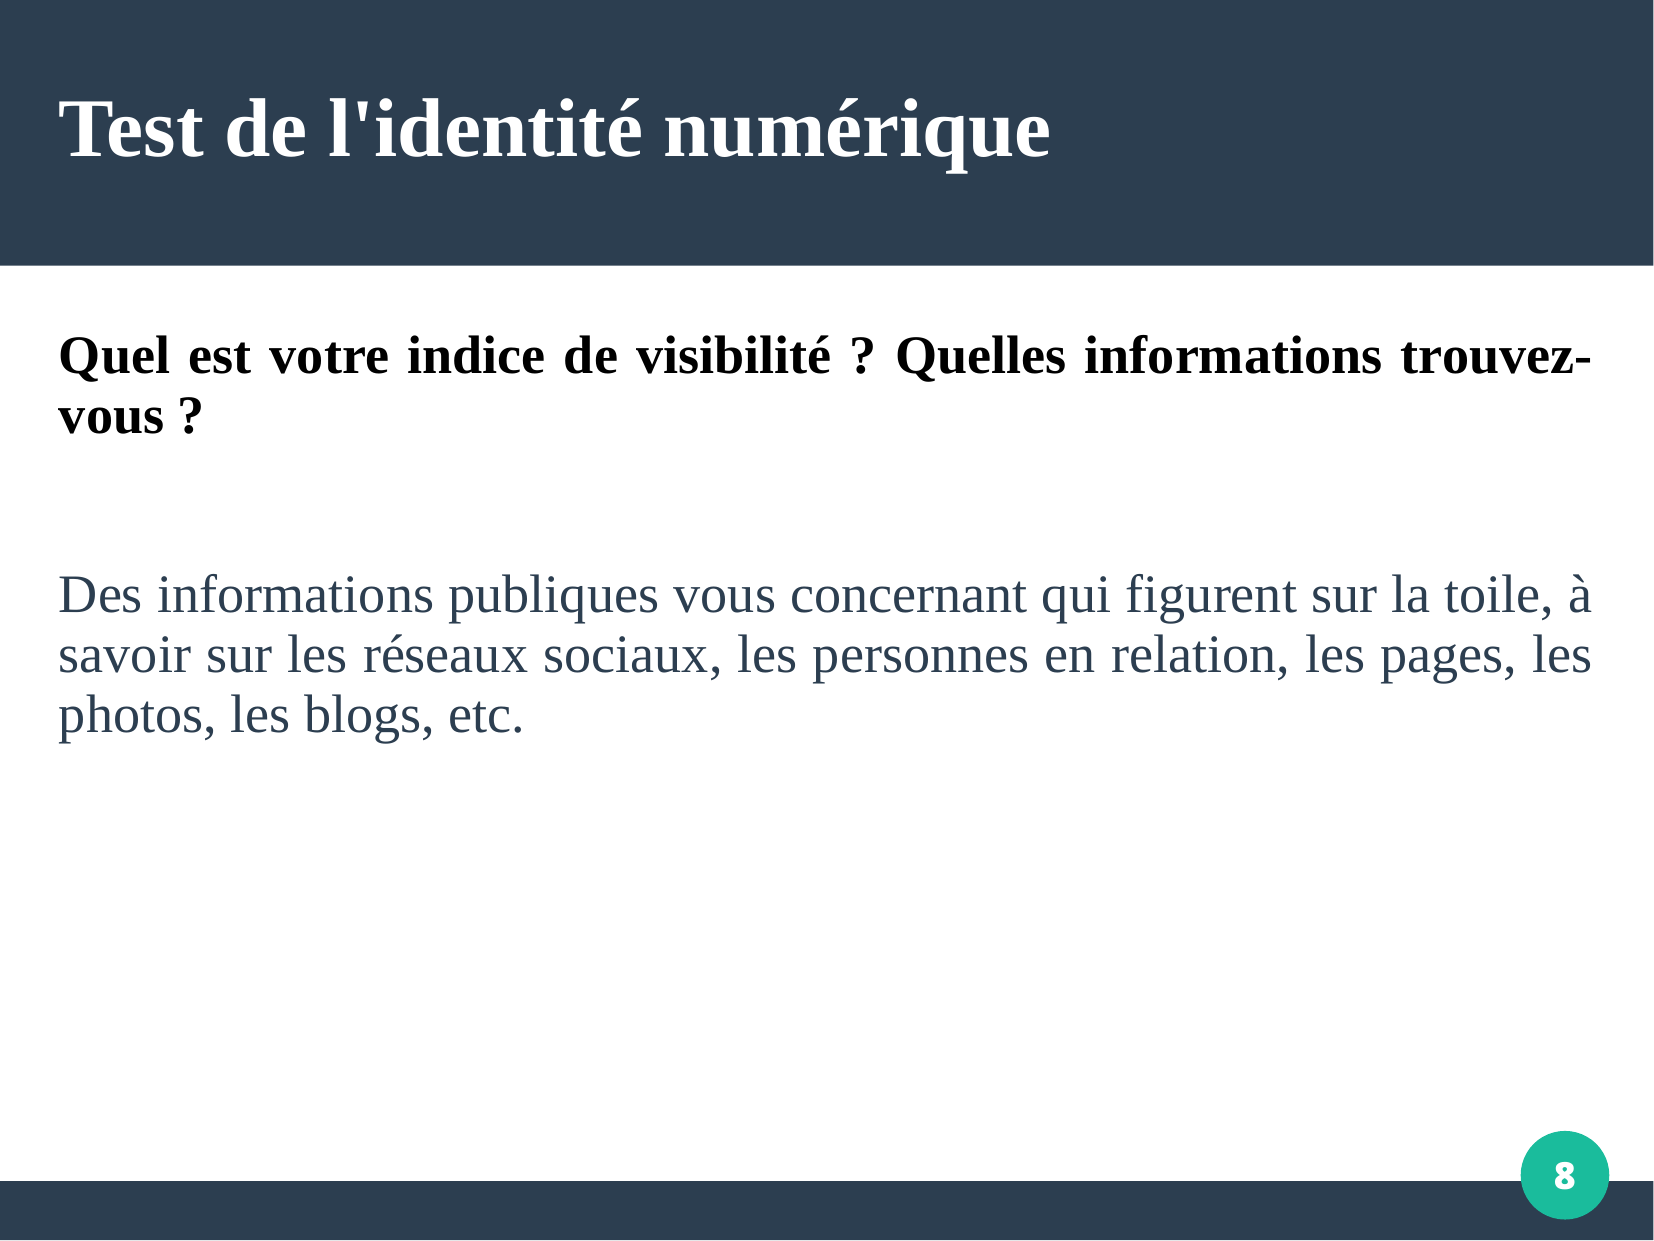

# Test de l'identité numérique
Quel est votre indice de visibilité ? Quelles informations trouvez-vous ?
Des informations publiques vous concernant qui figurent sur la toile, à savoir sur les réseaux sociaux, les personnes en relation, les pages, les photos, les blogs, etc.
8